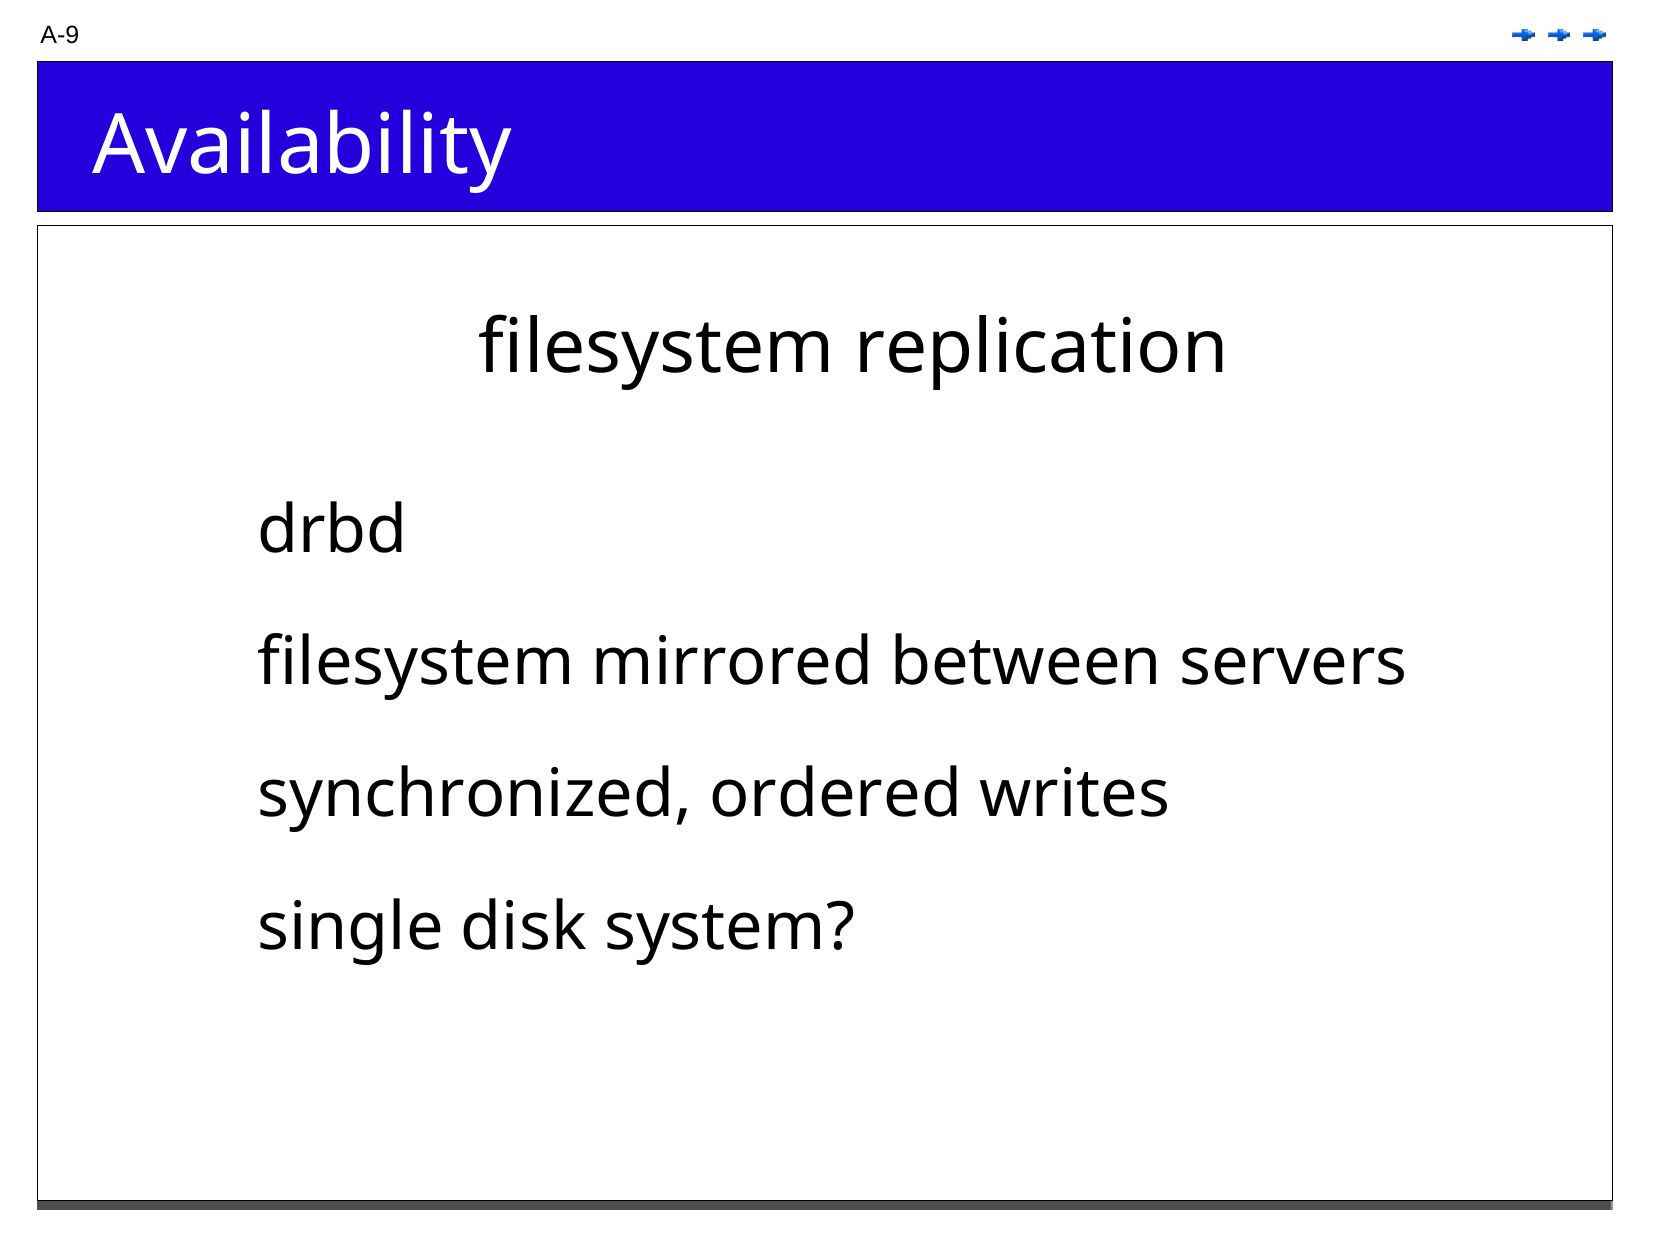

A-9
Availability
filesystem replication
 drbd
 filesystem mirrored between servers
 synchronized, ordered writes
 single disk system?